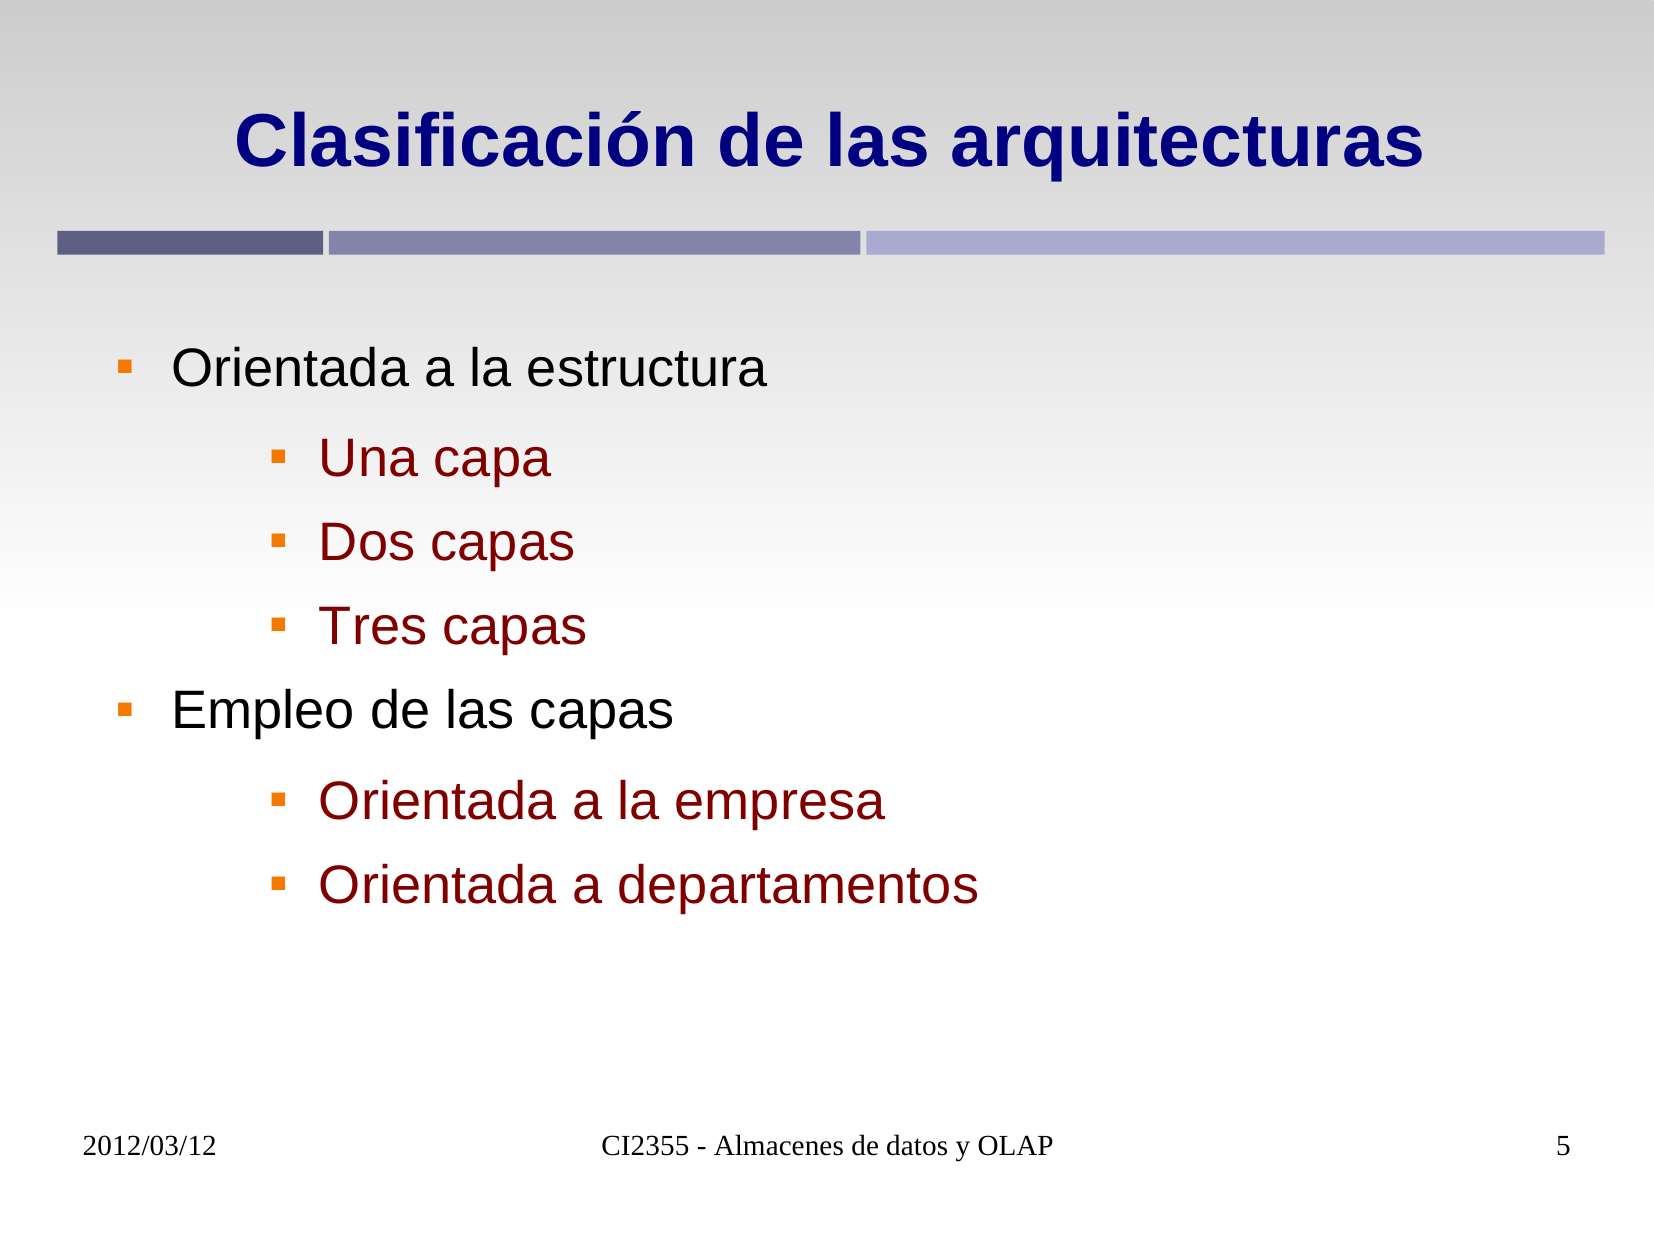

# Clasificación de las arquitecturas
Orientada a la estructura
Una capa
Dos capas
Tres capas
Empleo de las capas
Orientada a la empresa
Orientada a departamentos
2012/03/12
CI2355 - Almacenes de datos y OLAP
5